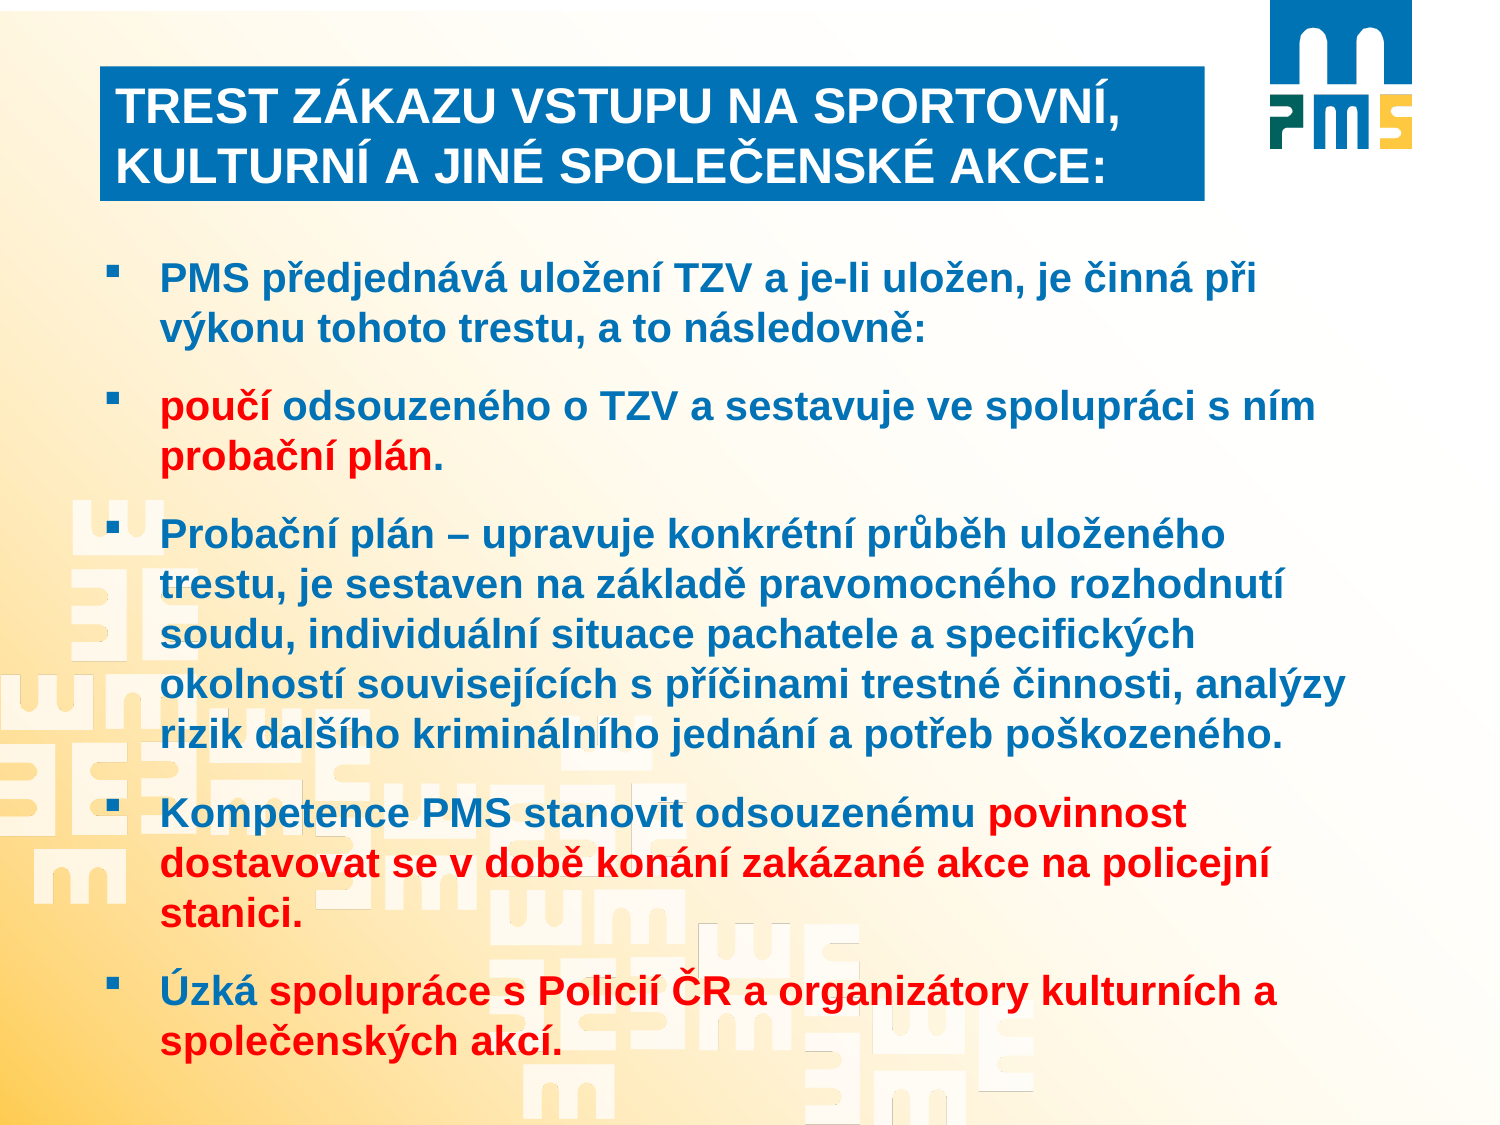

# TREST ZÁKAZU VSTUPU NA SPORTOVNÍ, KULTURNÍ A JINÉ SPOLEČENSKÉ AKCE:
PMS předjednává uložení TZV a je-li uložen, je činná při výkonu tohoto trestu, a to následovně:
poučí odsouzeného o TZV a sestavuje ve spolupráci s ním probační plán.
Probační plán – upravuje konkrétní průběh uloženého trestu, je sestaven na základě pravomocného rozhodnutí soudu, individuální situace pachatele a specifických okolností souvisejících s příčinami trestné činnosti, analýzy rizik dalšího kriminálního jednání a potřeb poškozeného.
Kompetence PMS stanovit odsouzenému povinnost dostavovat se v době konání zakázané akce na policejní stanici.
Úzká spolupráce s Policií ČR a organizátory kulturních a společenských akcí.